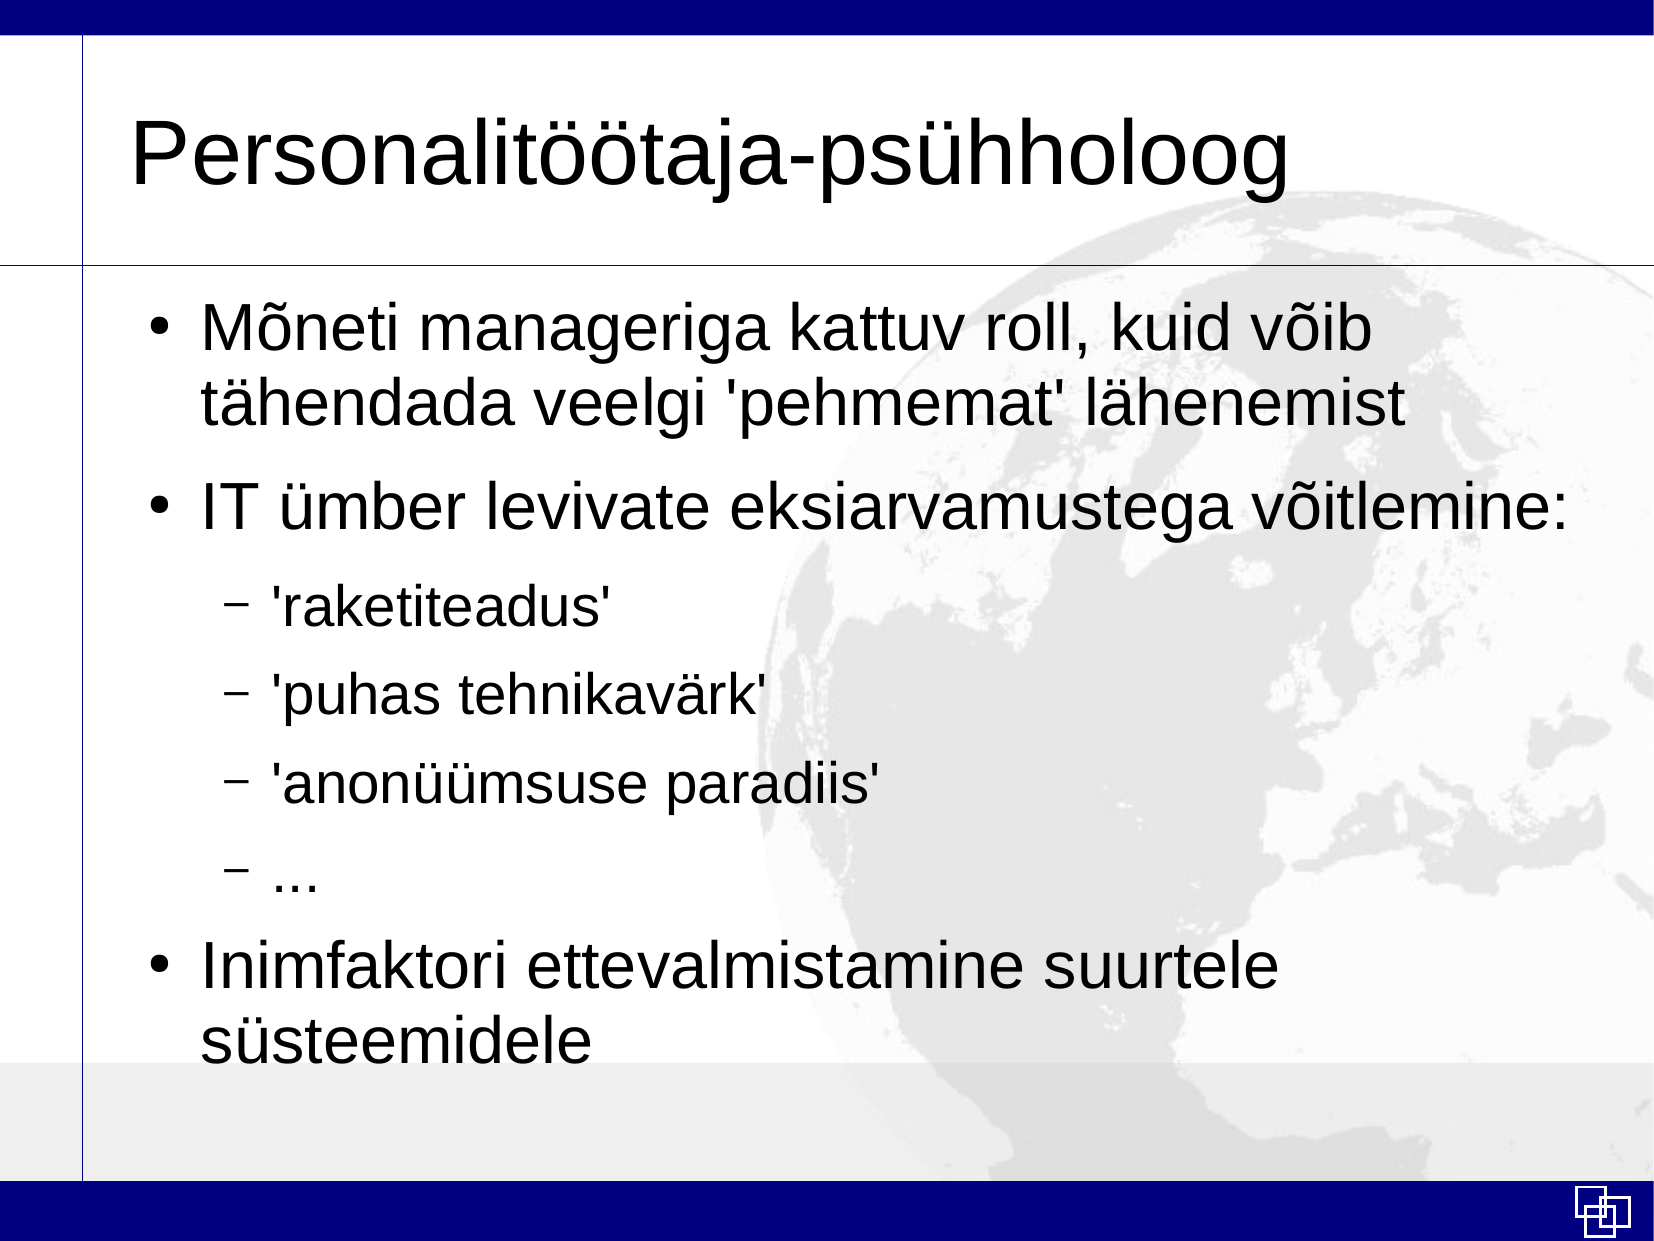

# Personalitöötaja-psühholoog
Mõneti manageriga kattuv roll, kuid võib tähendada veelgi 'pehmemat' lähenemist
IT ümber levivate eksiarvamustega võitlemine:
'raketiteadus'
'puhas tehnikavärk'
'anonüümsuse paradiis'
...
Inimfaktori ettevalmistamine suurtele süsteemidele